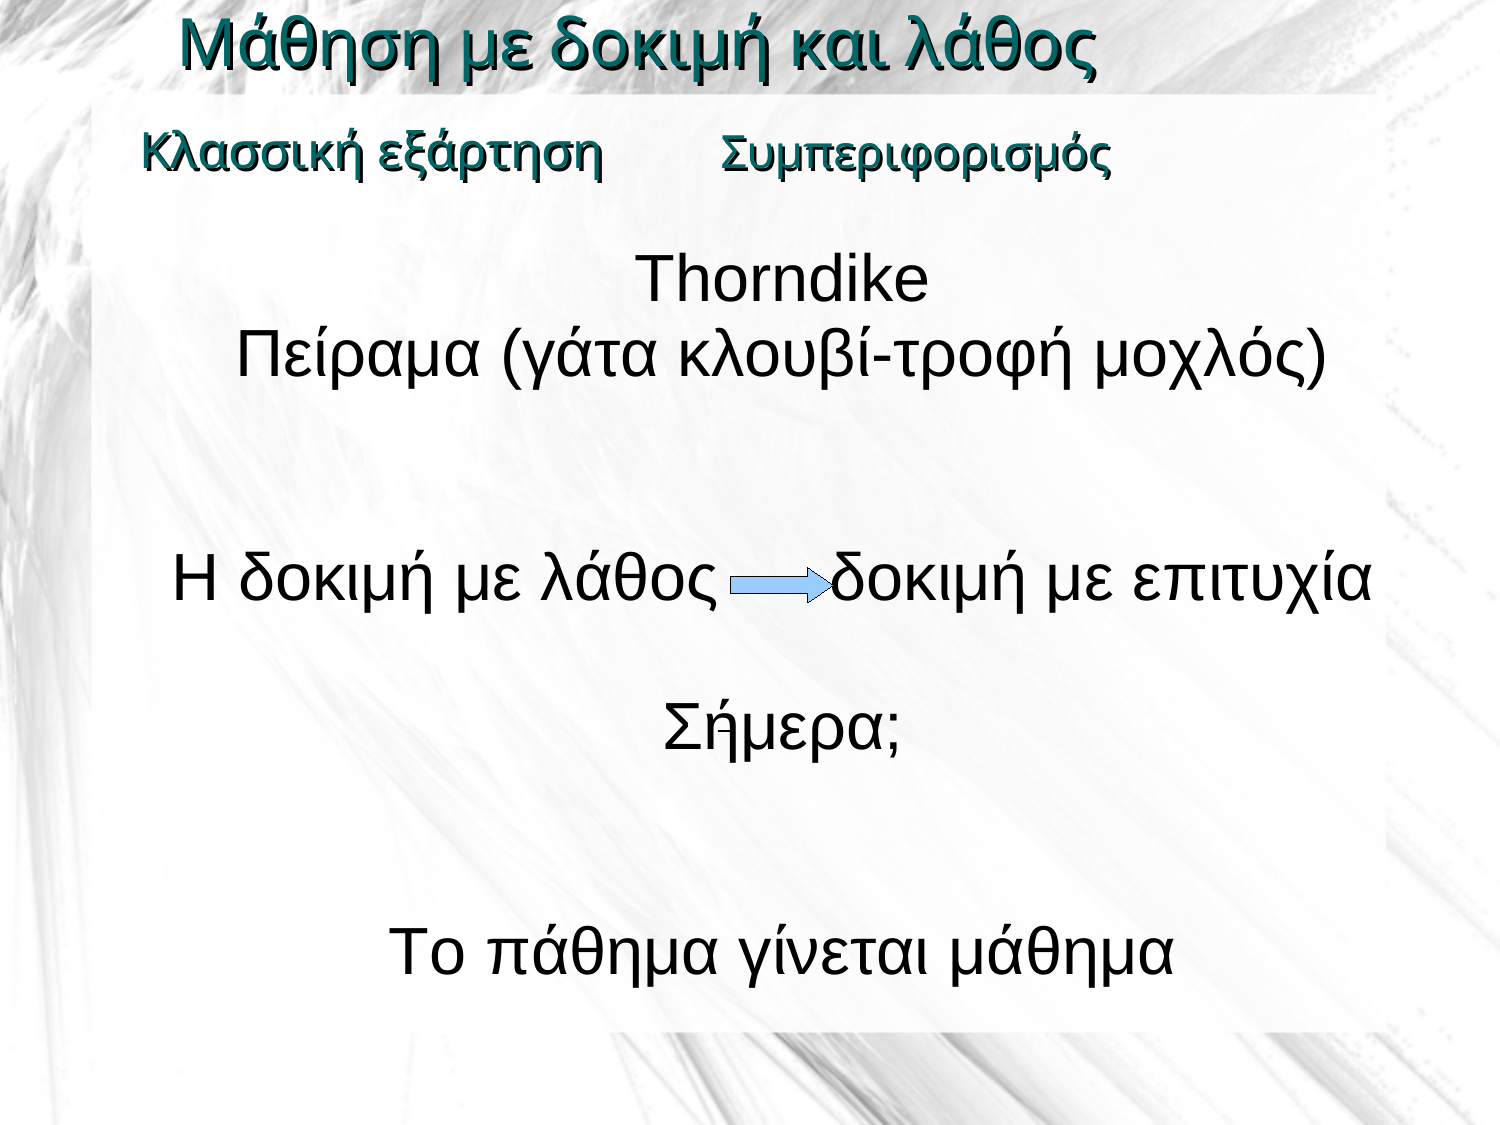

# Μάθηση με δοκιμή και λάθος Κλασσική εξάρτηση Συμπεριφορισμός
Thorndike
Πείραμα (γάτα κλουβί-τροφή μοχλός)
Η δοκιμή με λάθος δοκιμή με επιτυχία
Σήμερα;
Το πάθημα γίνεται μάθημα